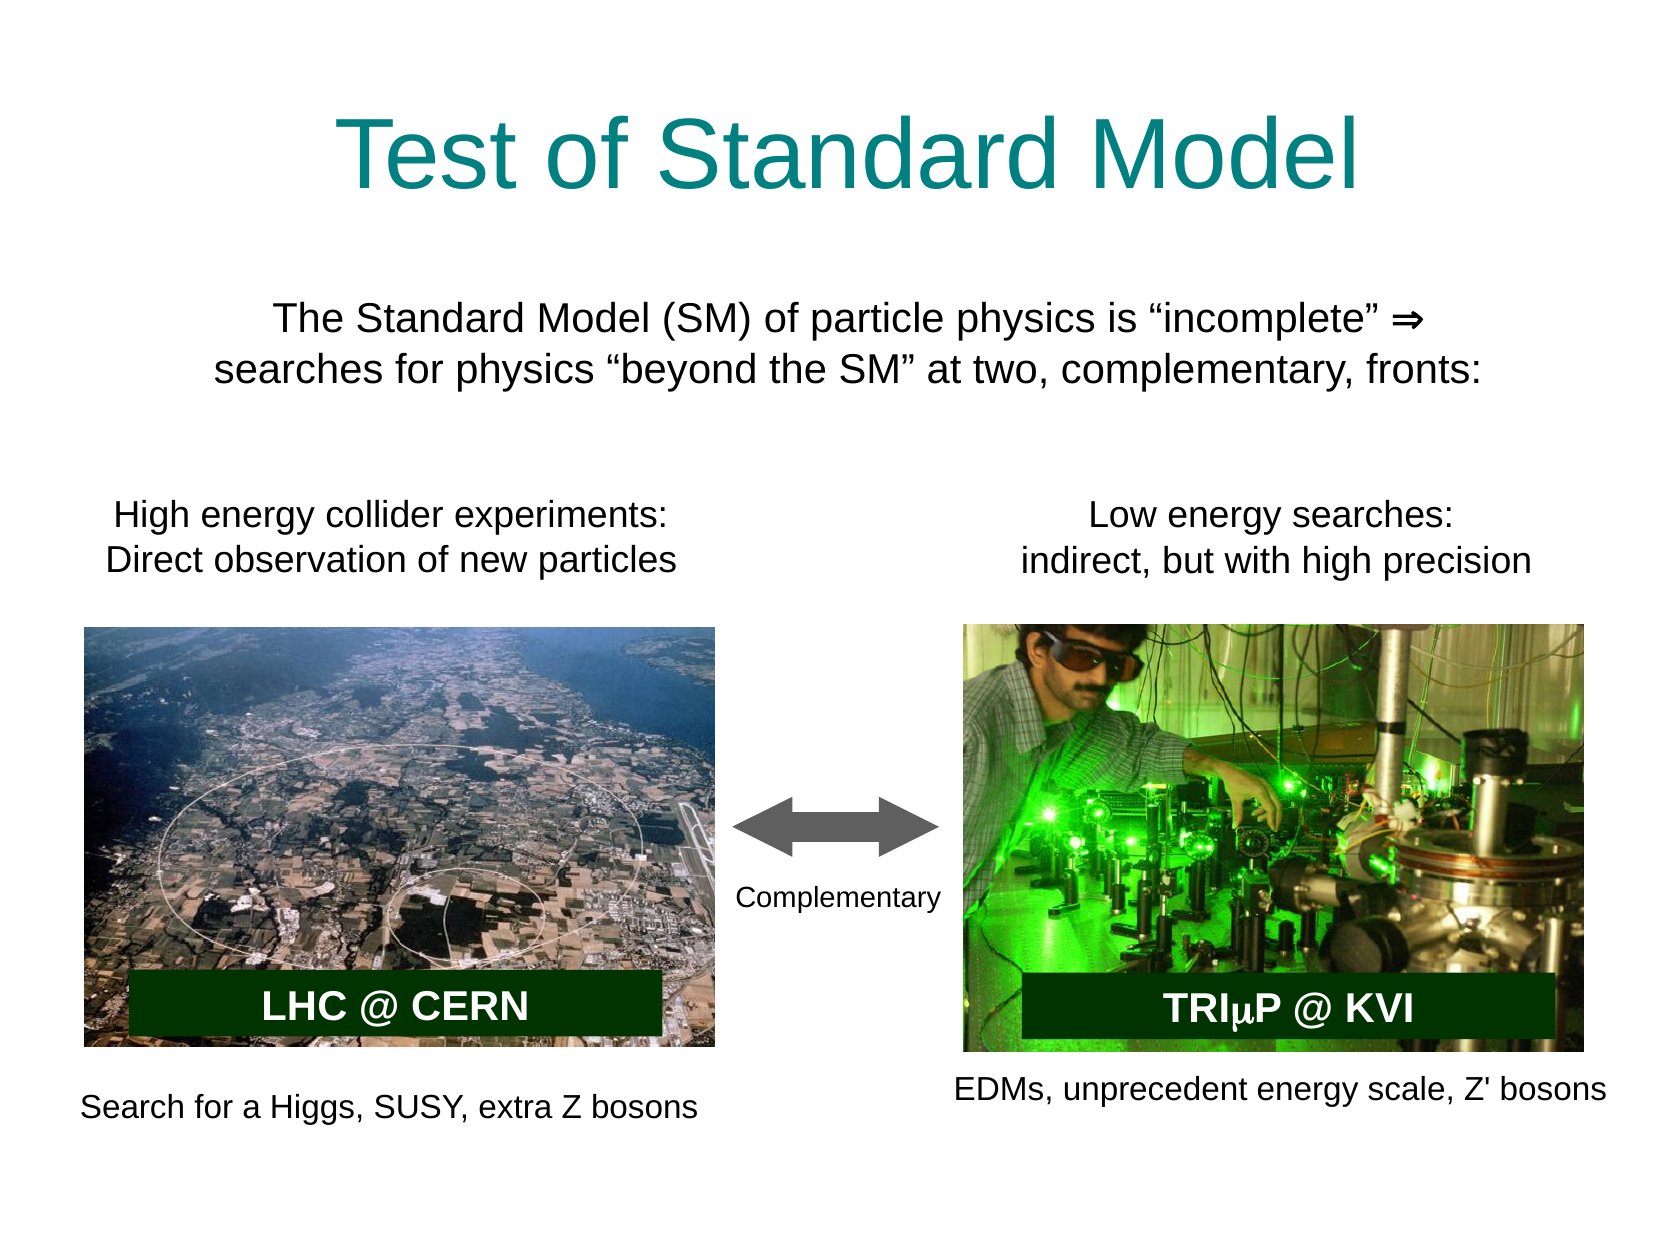

# Test of Standard Model
The Standard Model (SM) of particle physics is “incomplete” 
searches for physics “beyond the SM” at two, complementary, fronts:
Low energy searches:
indirect, but with high precision
High energy collider experiments:
Direct observation of new particles
Complementary
LHC @ CERN
TRIP @ KVI
EDMs, unprecedent energy scale, Z' bosons
Search for a Higgs, SUSY, extra Z bosons